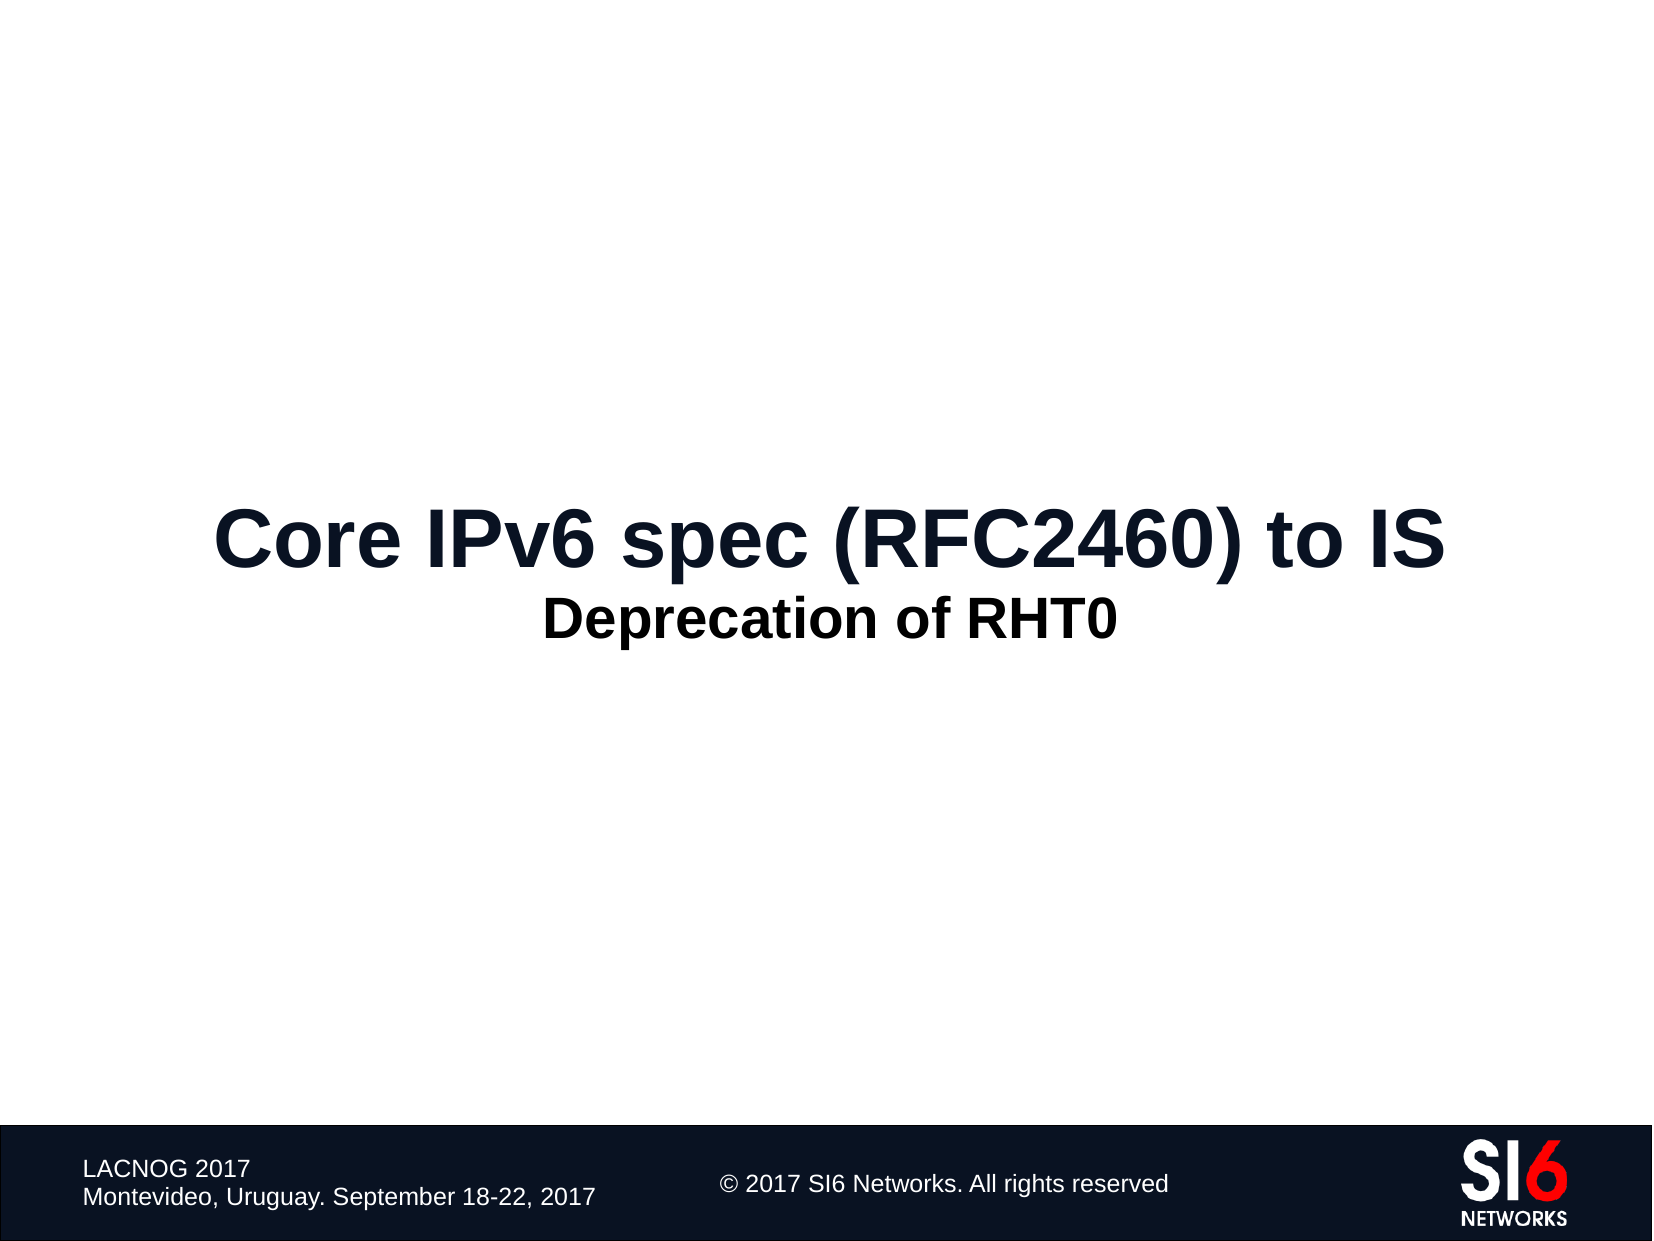

# Core IPv6 spec (RFC2460) to IS Deprecation of RHT0
15